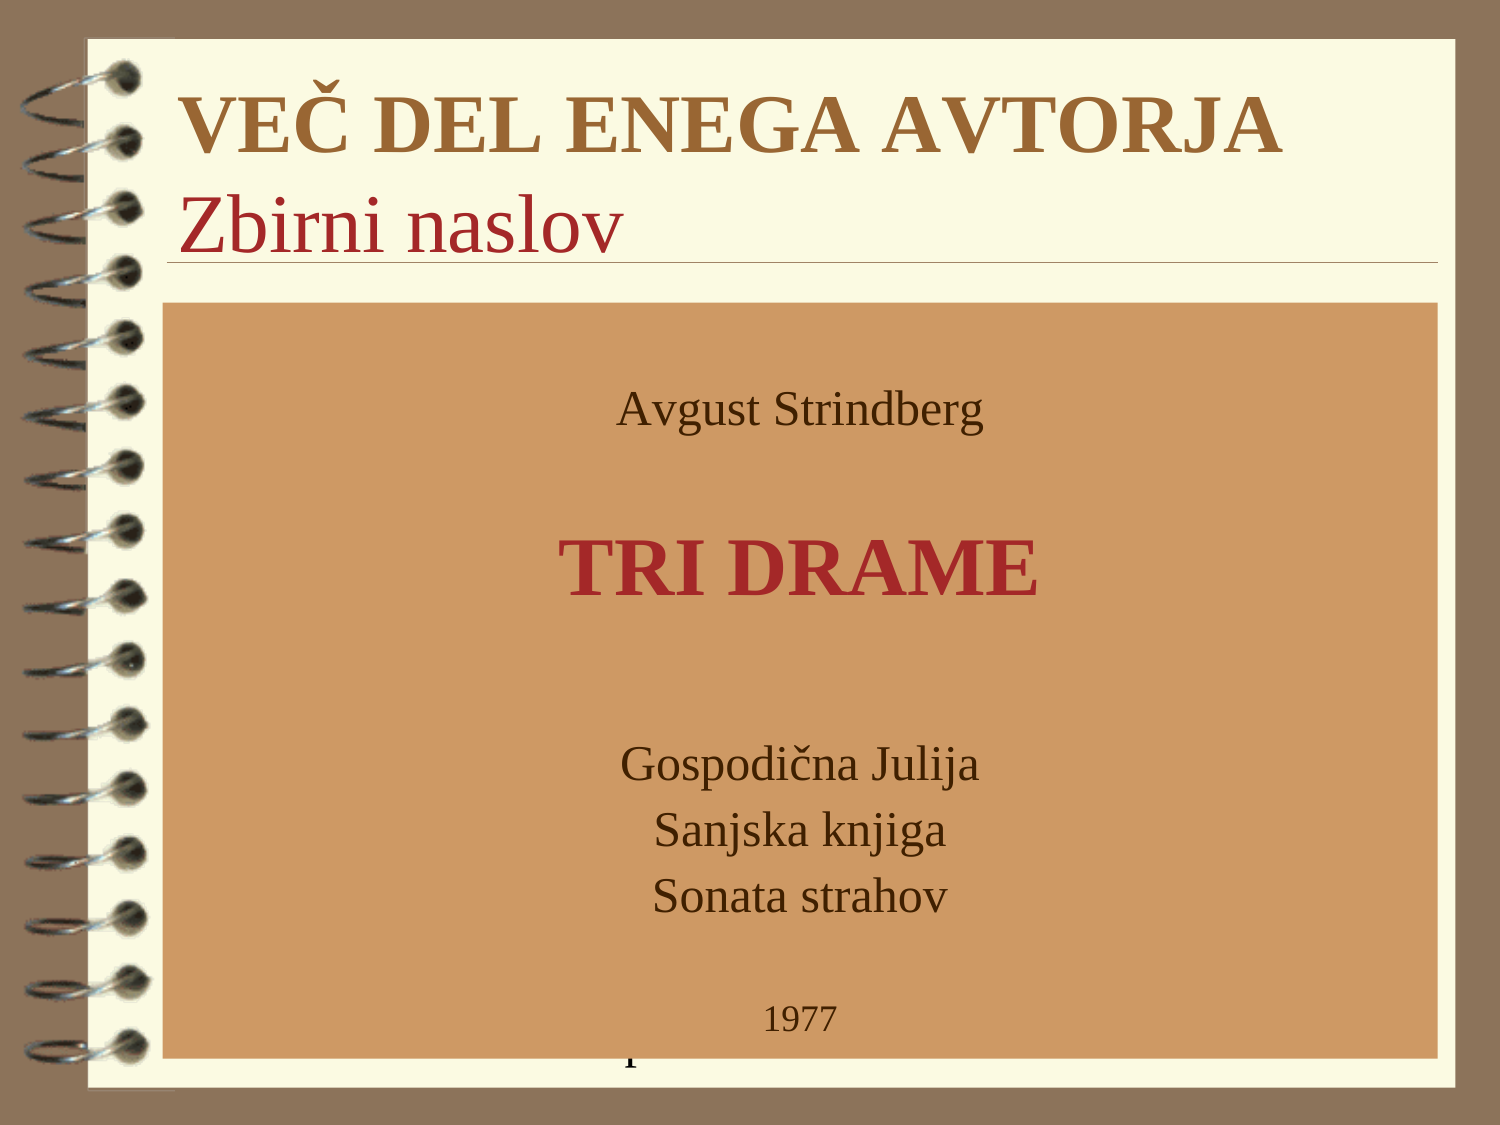

# VEČ DEL ENEGA AVTORJA Zbirni naslov
Avgust Strindberg
TRI DRAME
Gospodična Julija
Sanjska knjiga
Sonata strahov
1977
cop. M. Petek